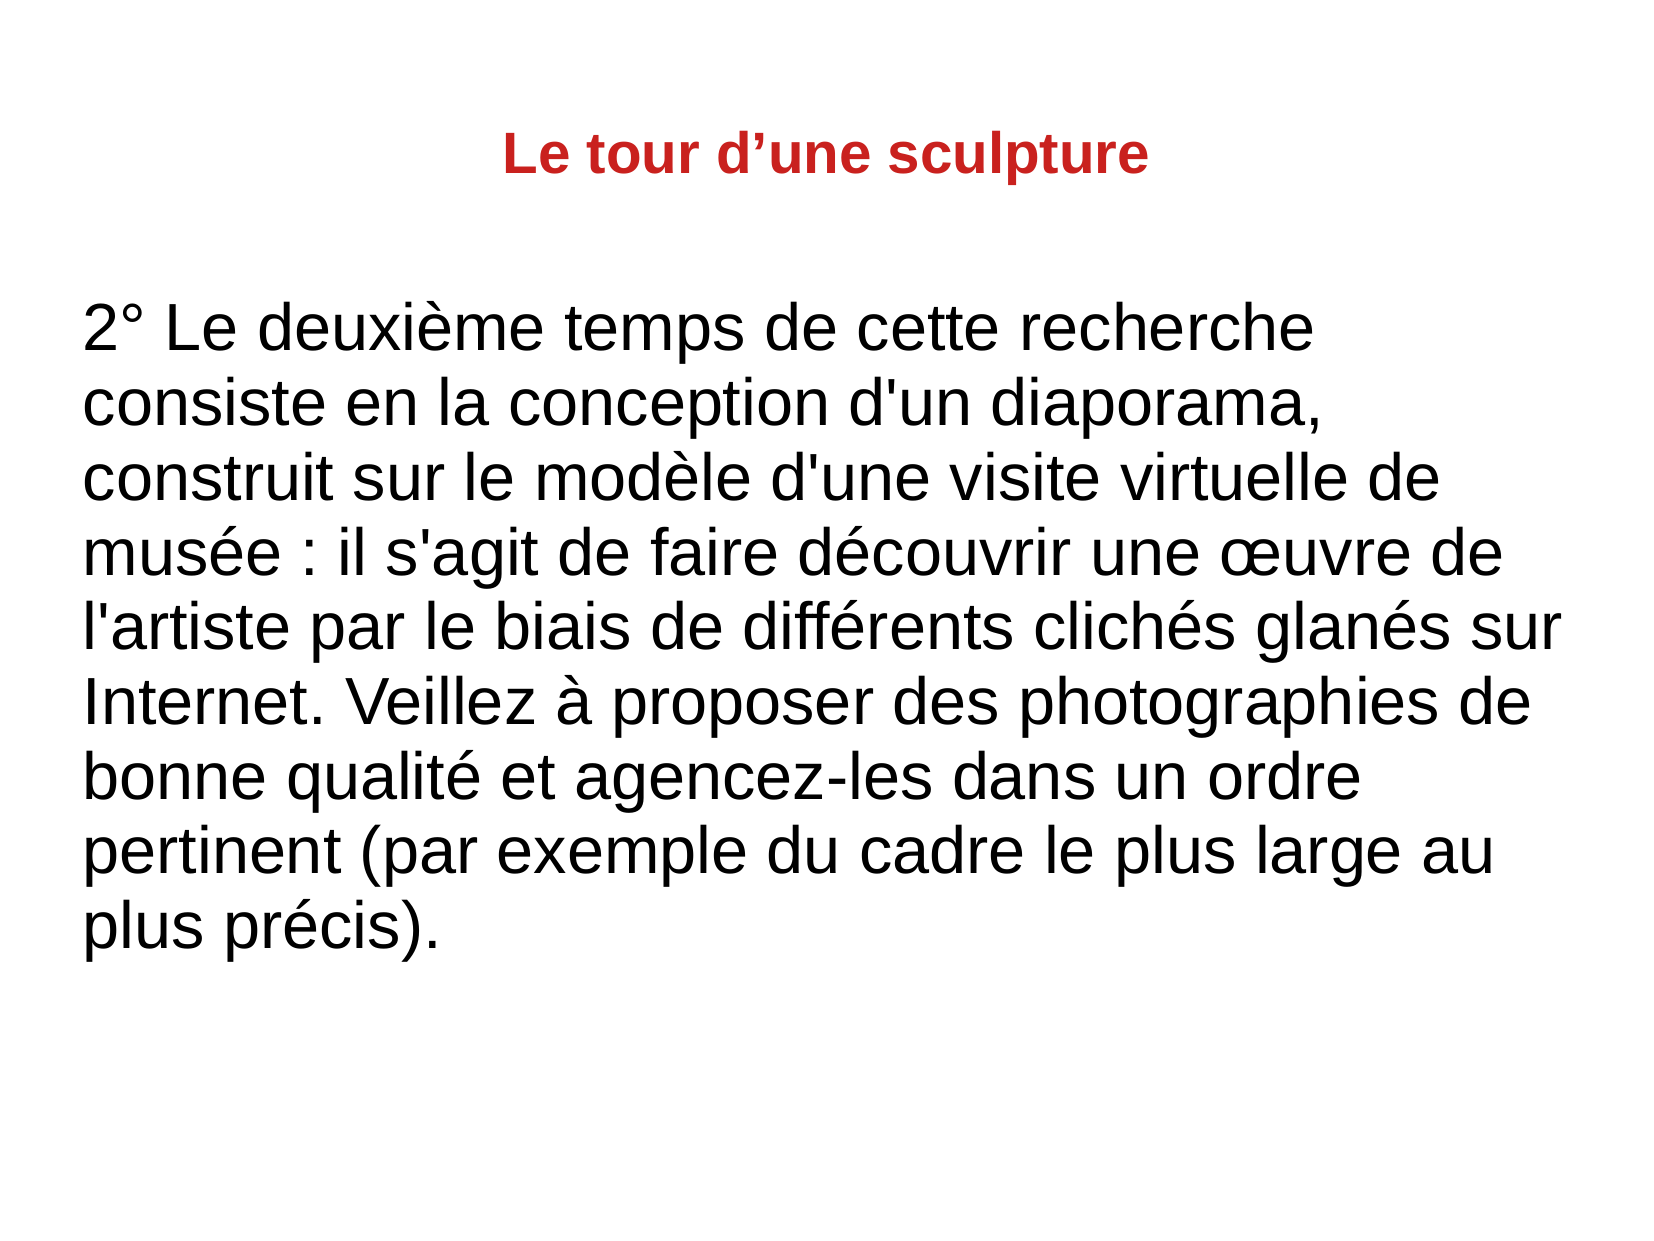

# Le tour d’une sculpture
2° Le deuxième temps de cette recherche consiste en la conception d'un diaporama, construit sur le modèle d'une visite virtuelle de musée : il s'agit de faire découvrir une œuvre de l'artiste par le biais de différents clichés glanés sur Internet. Veillez à proposer des photographies de bonne qualité et agencez-les dans un ordre pertinent (par exemple du cadre le plus large au plus précis).